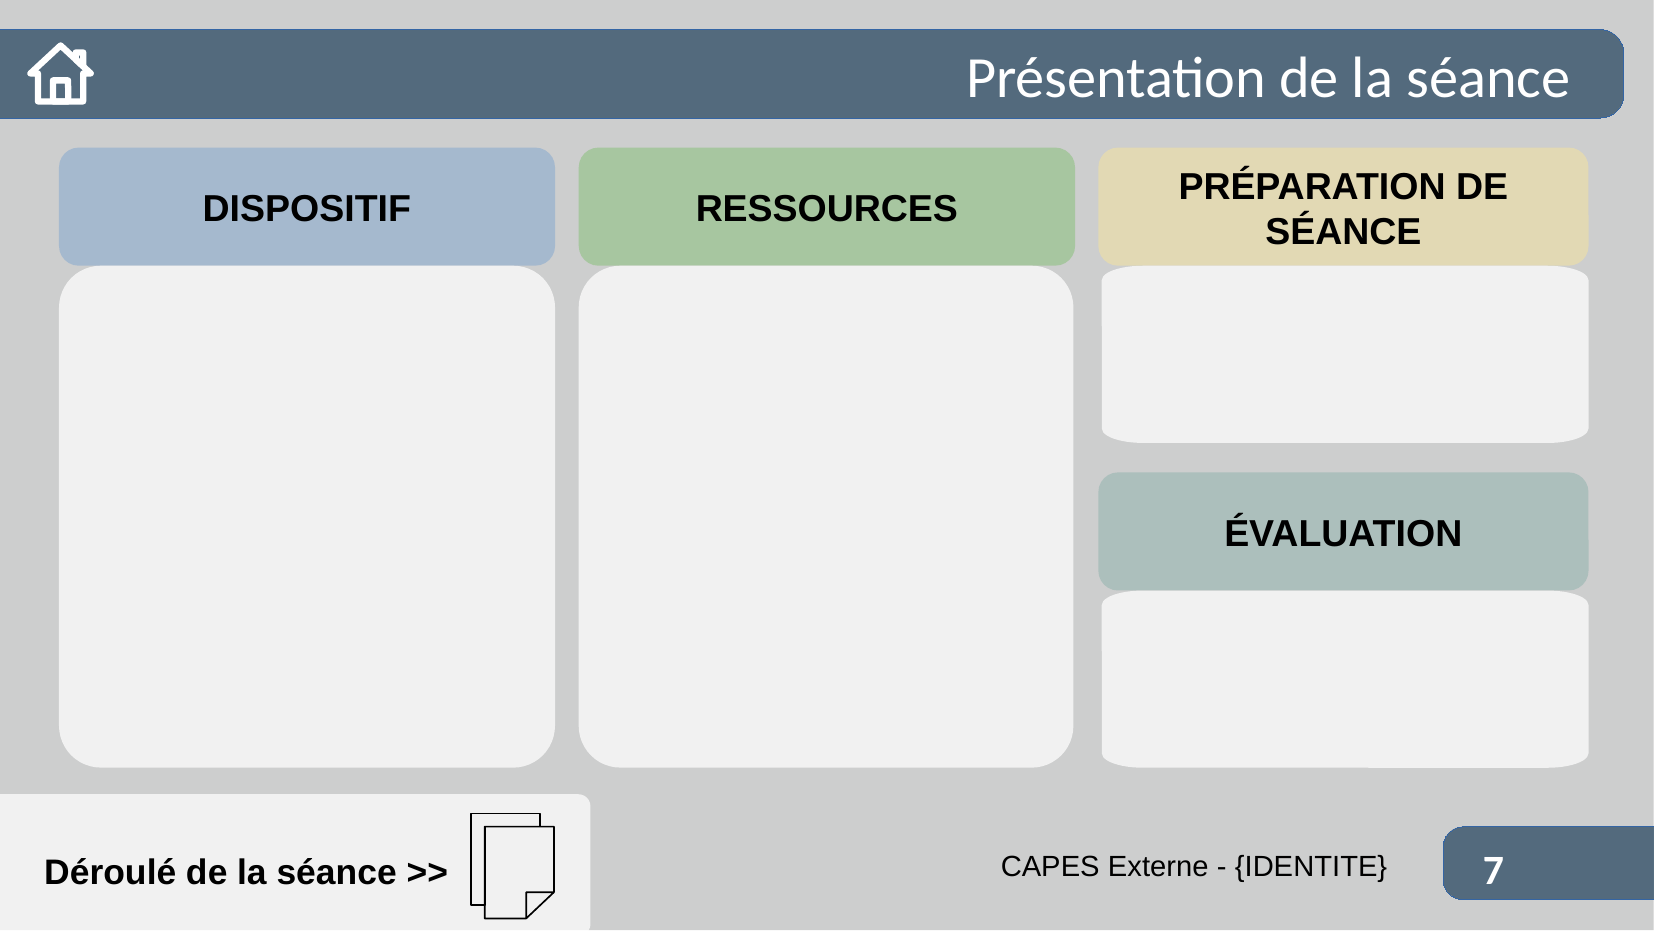

# Présentation de la séance
DISPOSITIF
RESSOURCES
PRÉPARATION DE SÉANCE
ÉVALUATION
Déroulé de la séance >>
7
CAPES Externe - {IDENTITE}